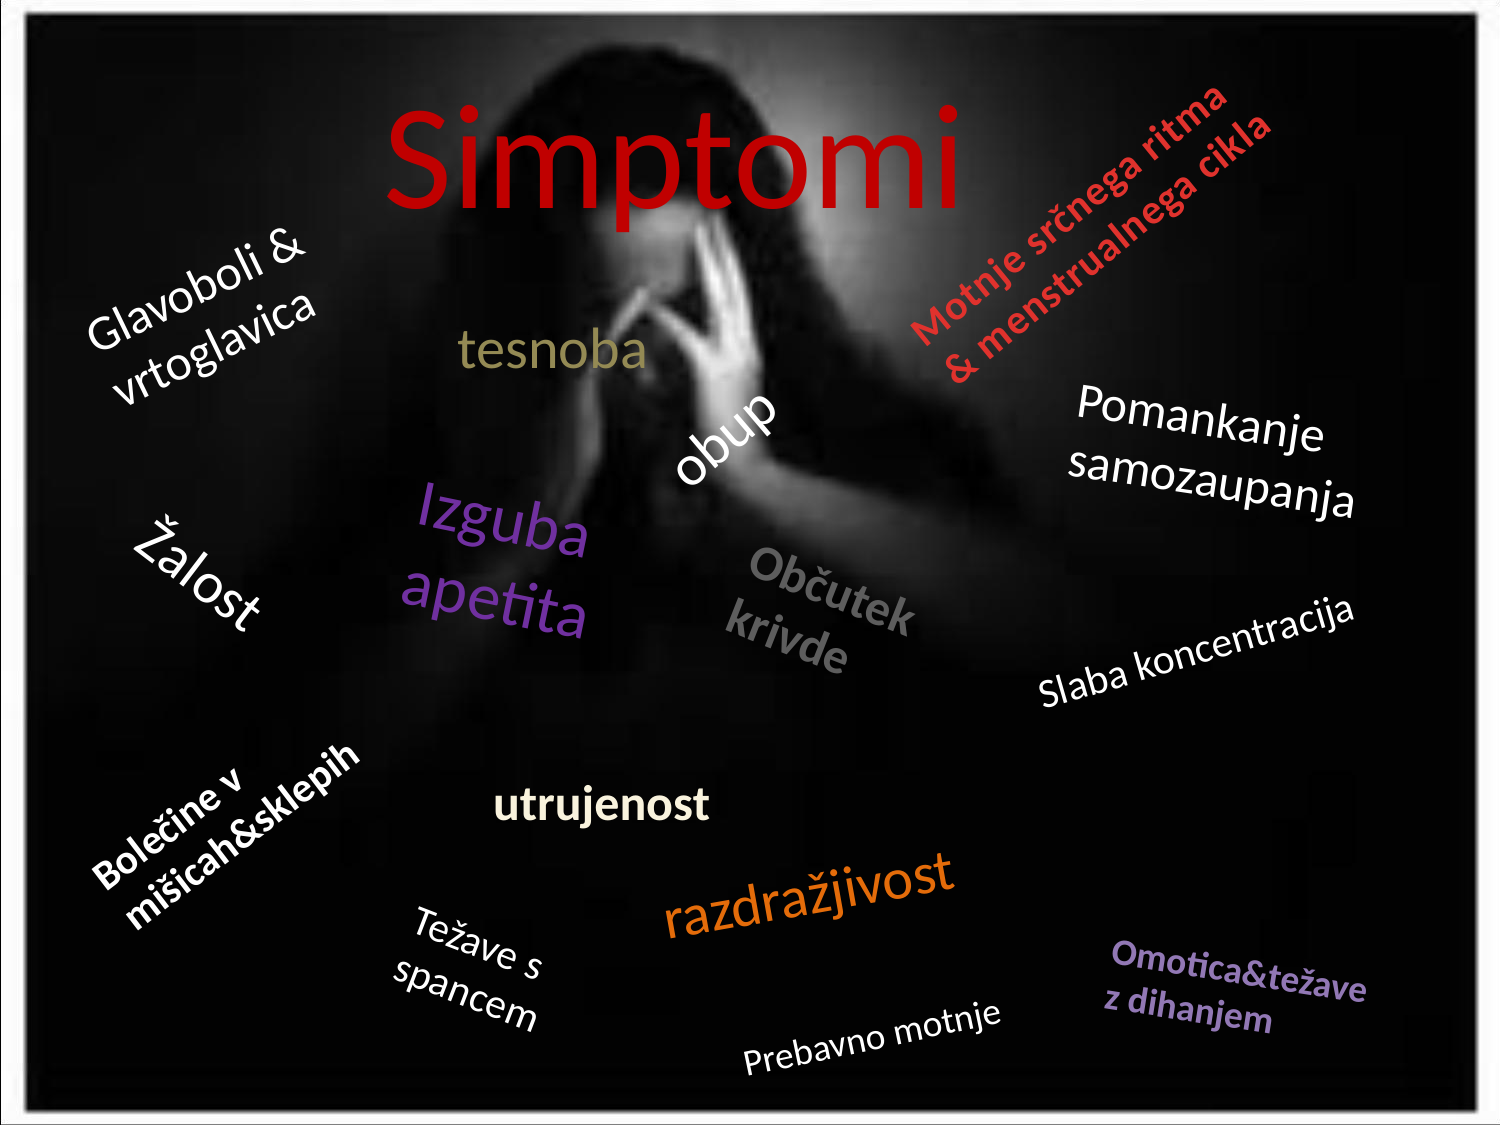

# Simptomi
Motnje srčnega ritma & menstrualnega cikla
Glavoboli & vrtoglavica
tesnoba
obup
Pomankanje samozaupanja
Izguba apetita
Žalost
Občutek krivde
Slaba koncentracija
Bolečine v mišicah&sklepih
utrujenost
razdražjivost
Težave s spancem
Omotica&težave z dihanjem
Prebavno motnje